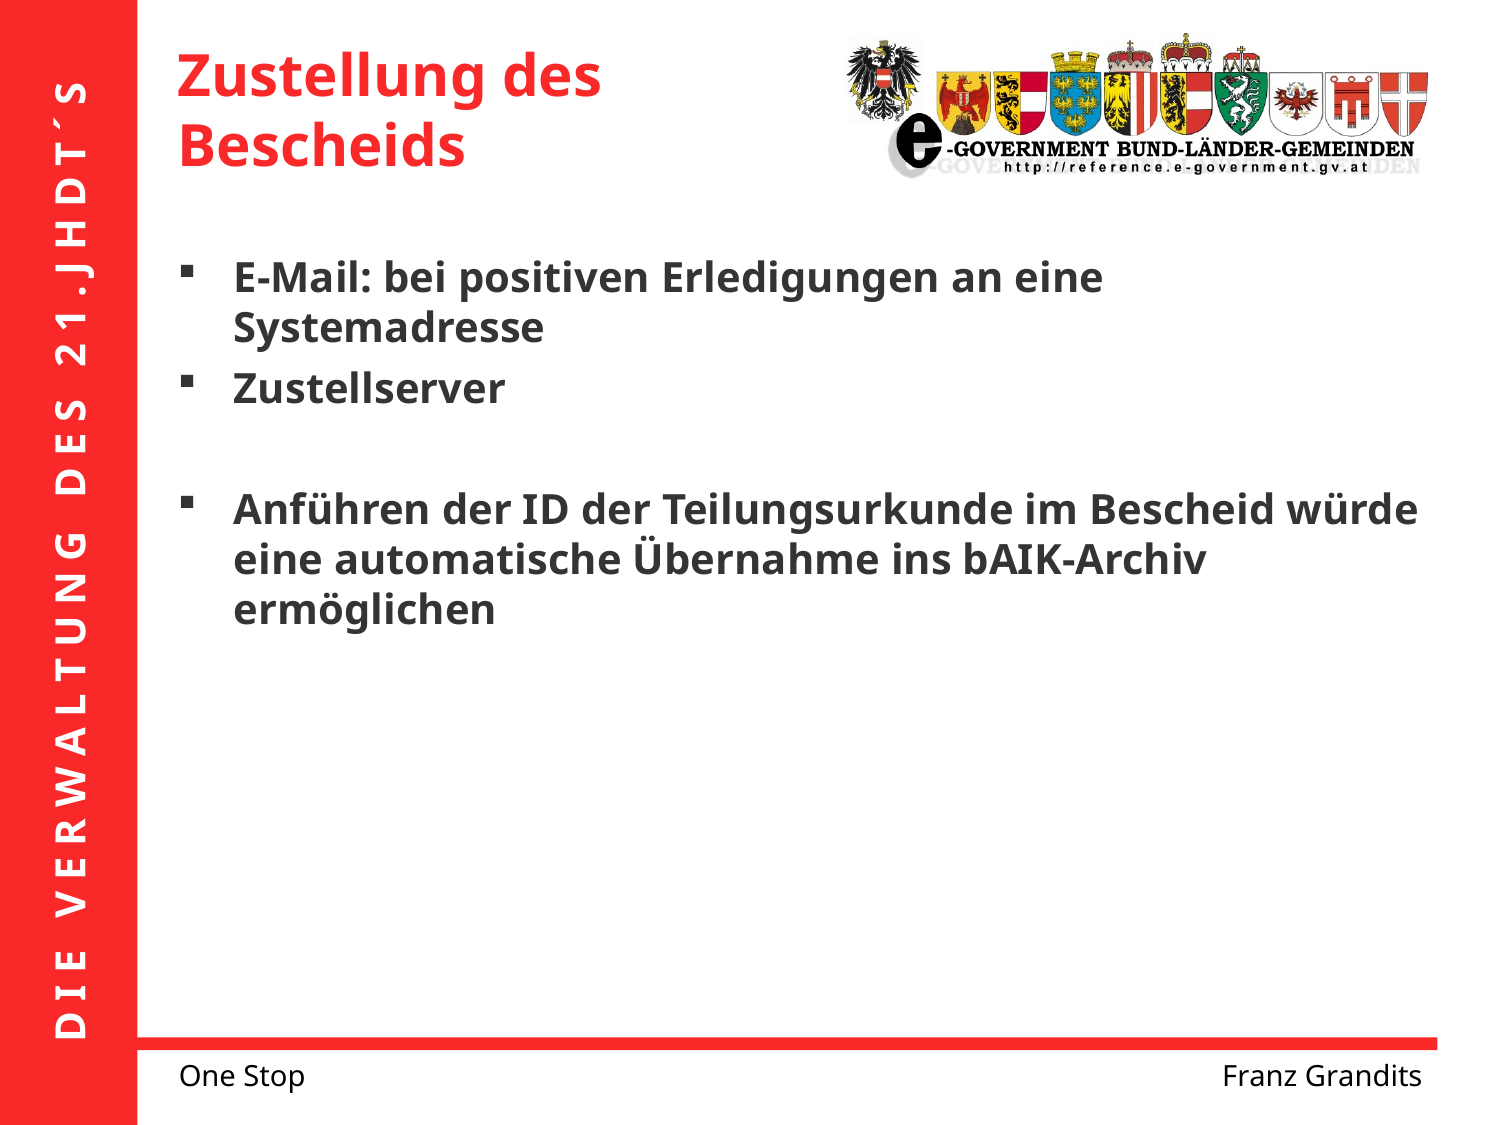

# Zustellung des Bescheids
E-Mail: bei positiven Erledigungen an eine Systemadresse
Zustellserver
Anführen der ID der Teilungsurkunde im Bescheid würde eine automatische Übernahme ins bAIK-Archiv ermöglichen
One Stop
Franz Grandits